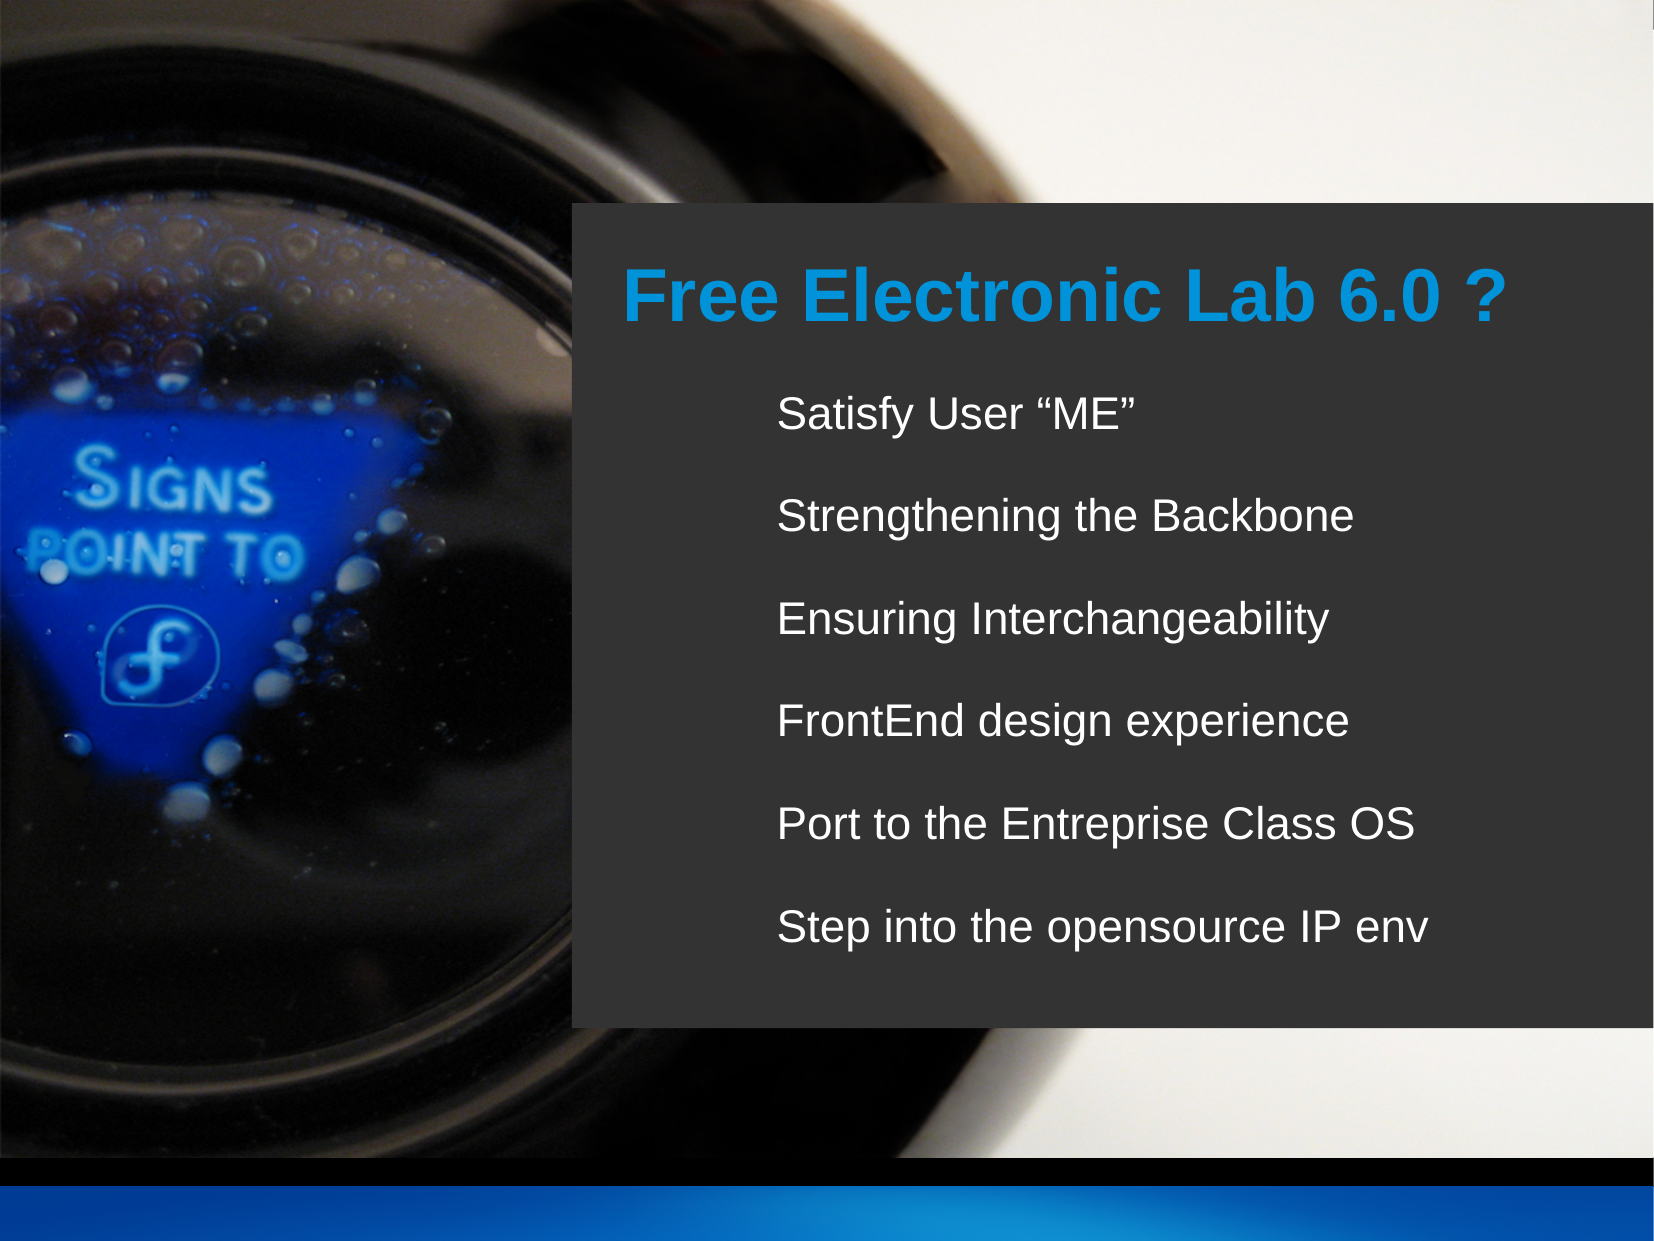

Free Electronic Lab 6.0 ?
Satisfy User “ME”
Strengthening the Backbone
Ensuring Interchangeability
FrontEnd design experience
Port to the Entreprise Class OS
Step into the opensource IP env